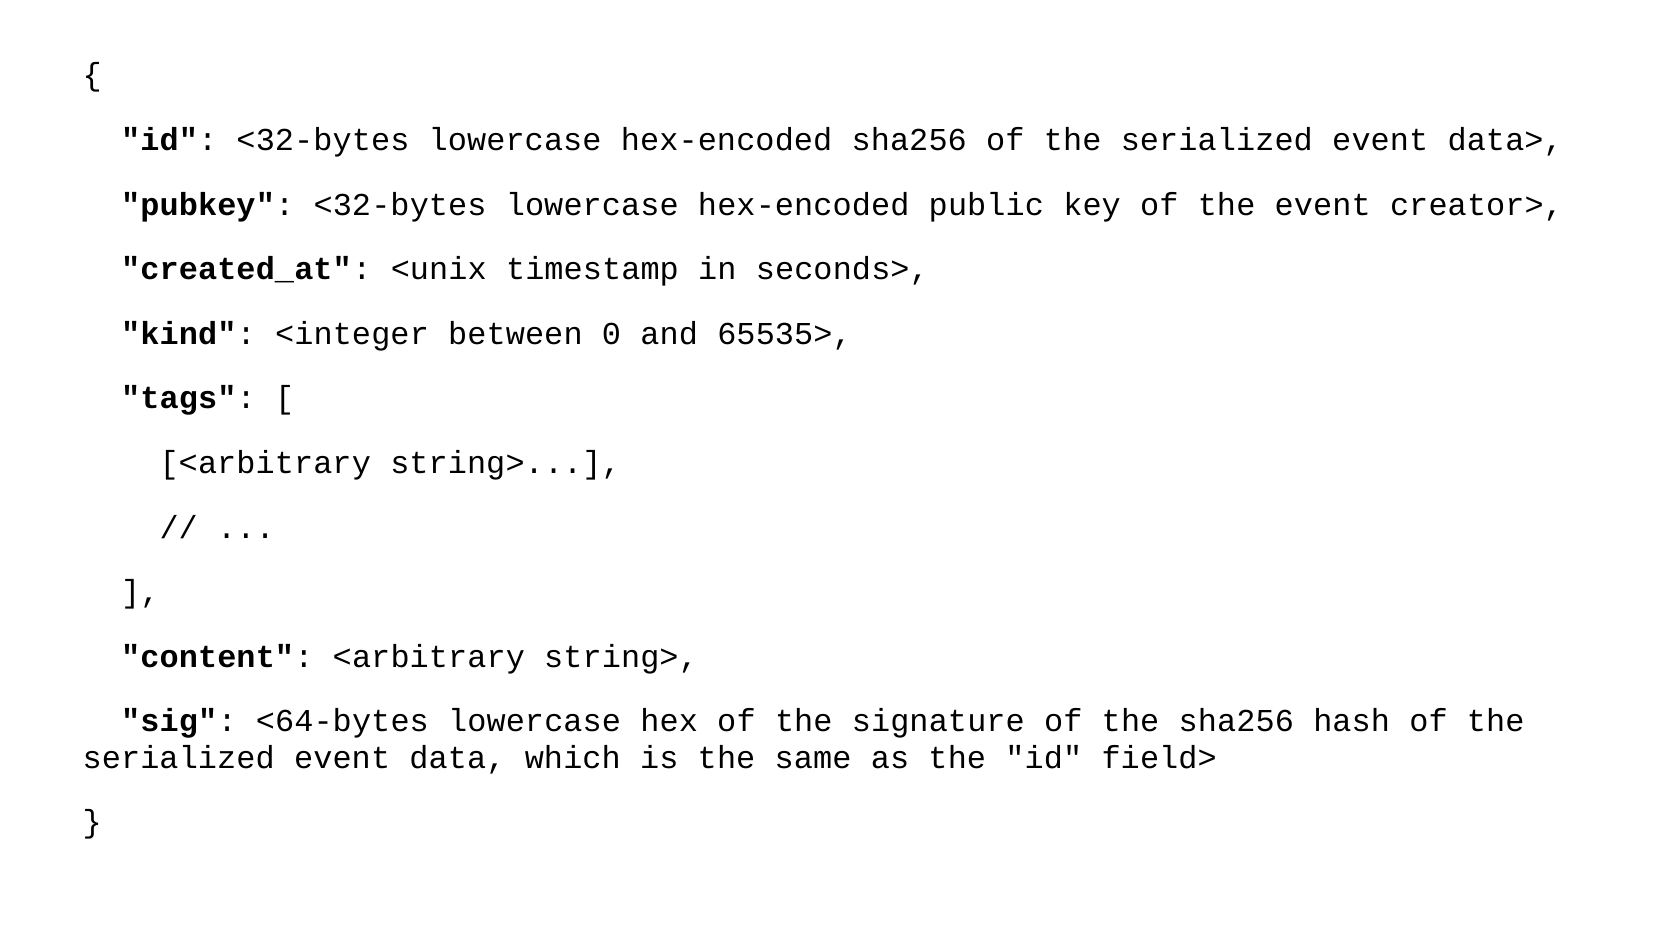

# {
 "id": <32-bytes lowercase hex-encoded sha256 of the serialized event data>,
 "pubkey": <32-bytes lowercase hex-encoded public key of the event creator>,
 "created_at": <unix timestamp in seconds>,
 "kind": <integer between 0 and 65535>,
 "tags": [
 [<arbitrary string>...],
 // ...
 ],
 "content": <arbitrary string>,
 "sig": <64-bytes lowercase hex of the signature of the sha256 hash of the serialized event data, which is the same as the "id" field>
}